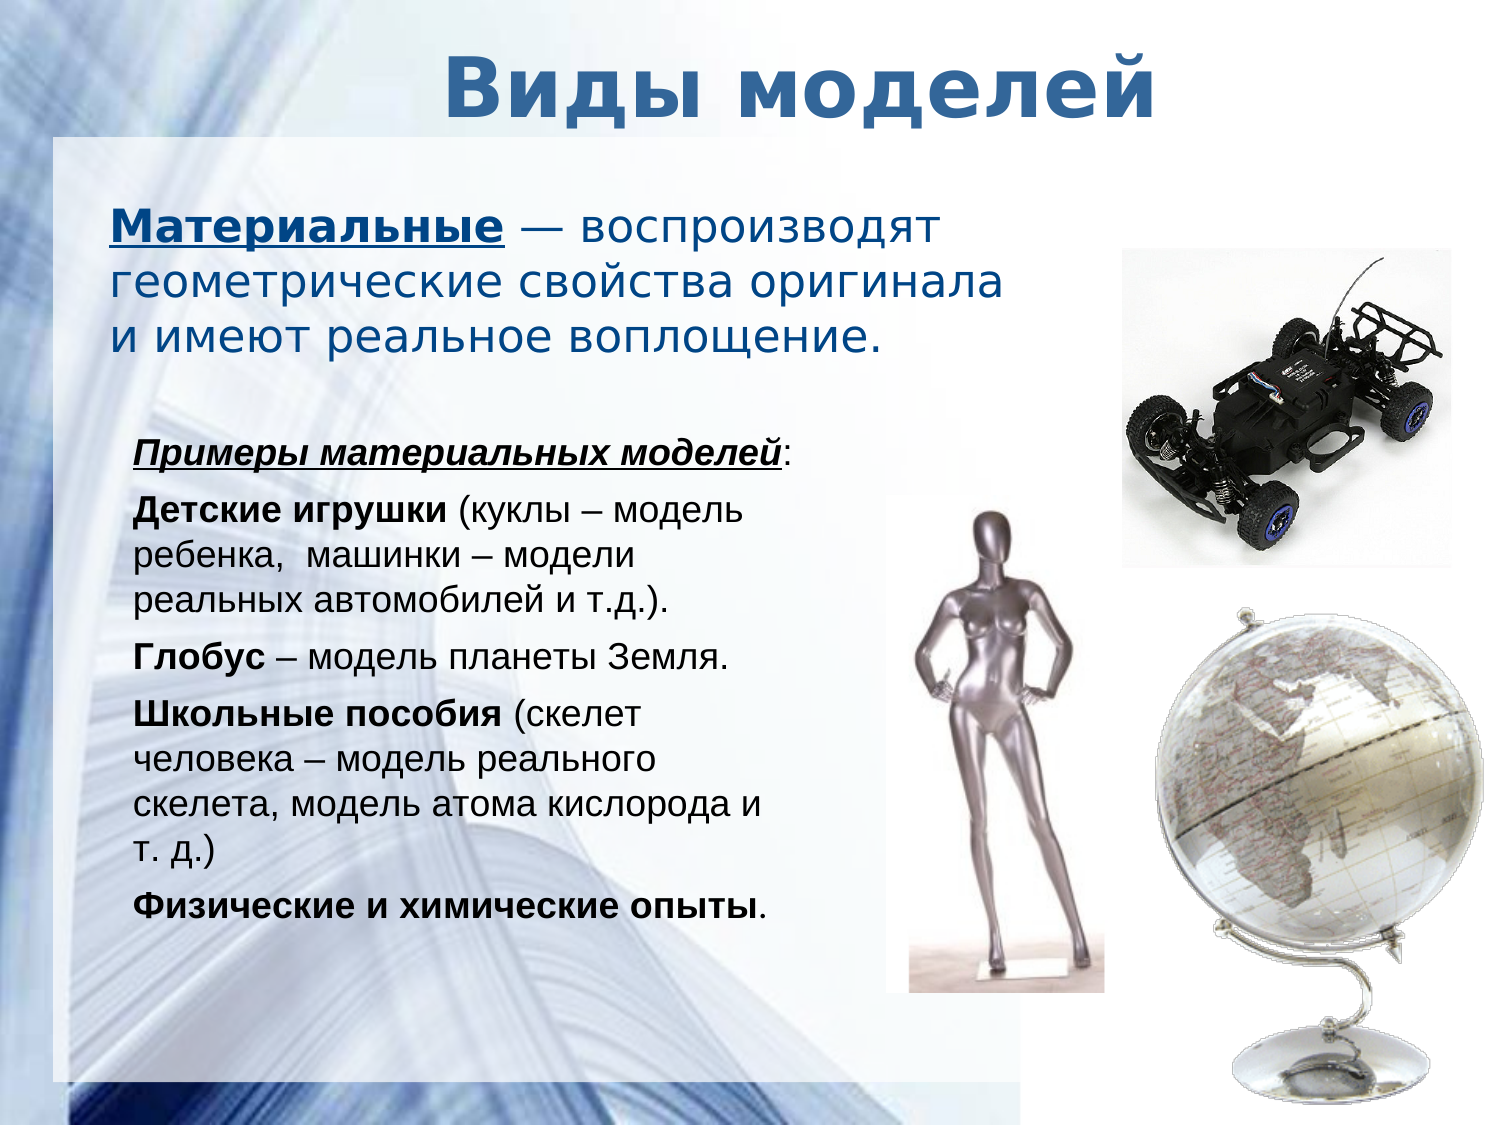

Виды моделей
Материальные — воспроизводят геометрические свойства оригинала и имеют реальное воплощение.
Примеры материальных моделей:
Детские игрушки (куклы – модель ребенка, машинки – модели реальных автомобилей и т.д.).
Глобус – модель планеты Земля.
Школьные пособия (скелет человека – модель реального скелета, модель атома кислорода и т. д.)
Физические и химические опыты.